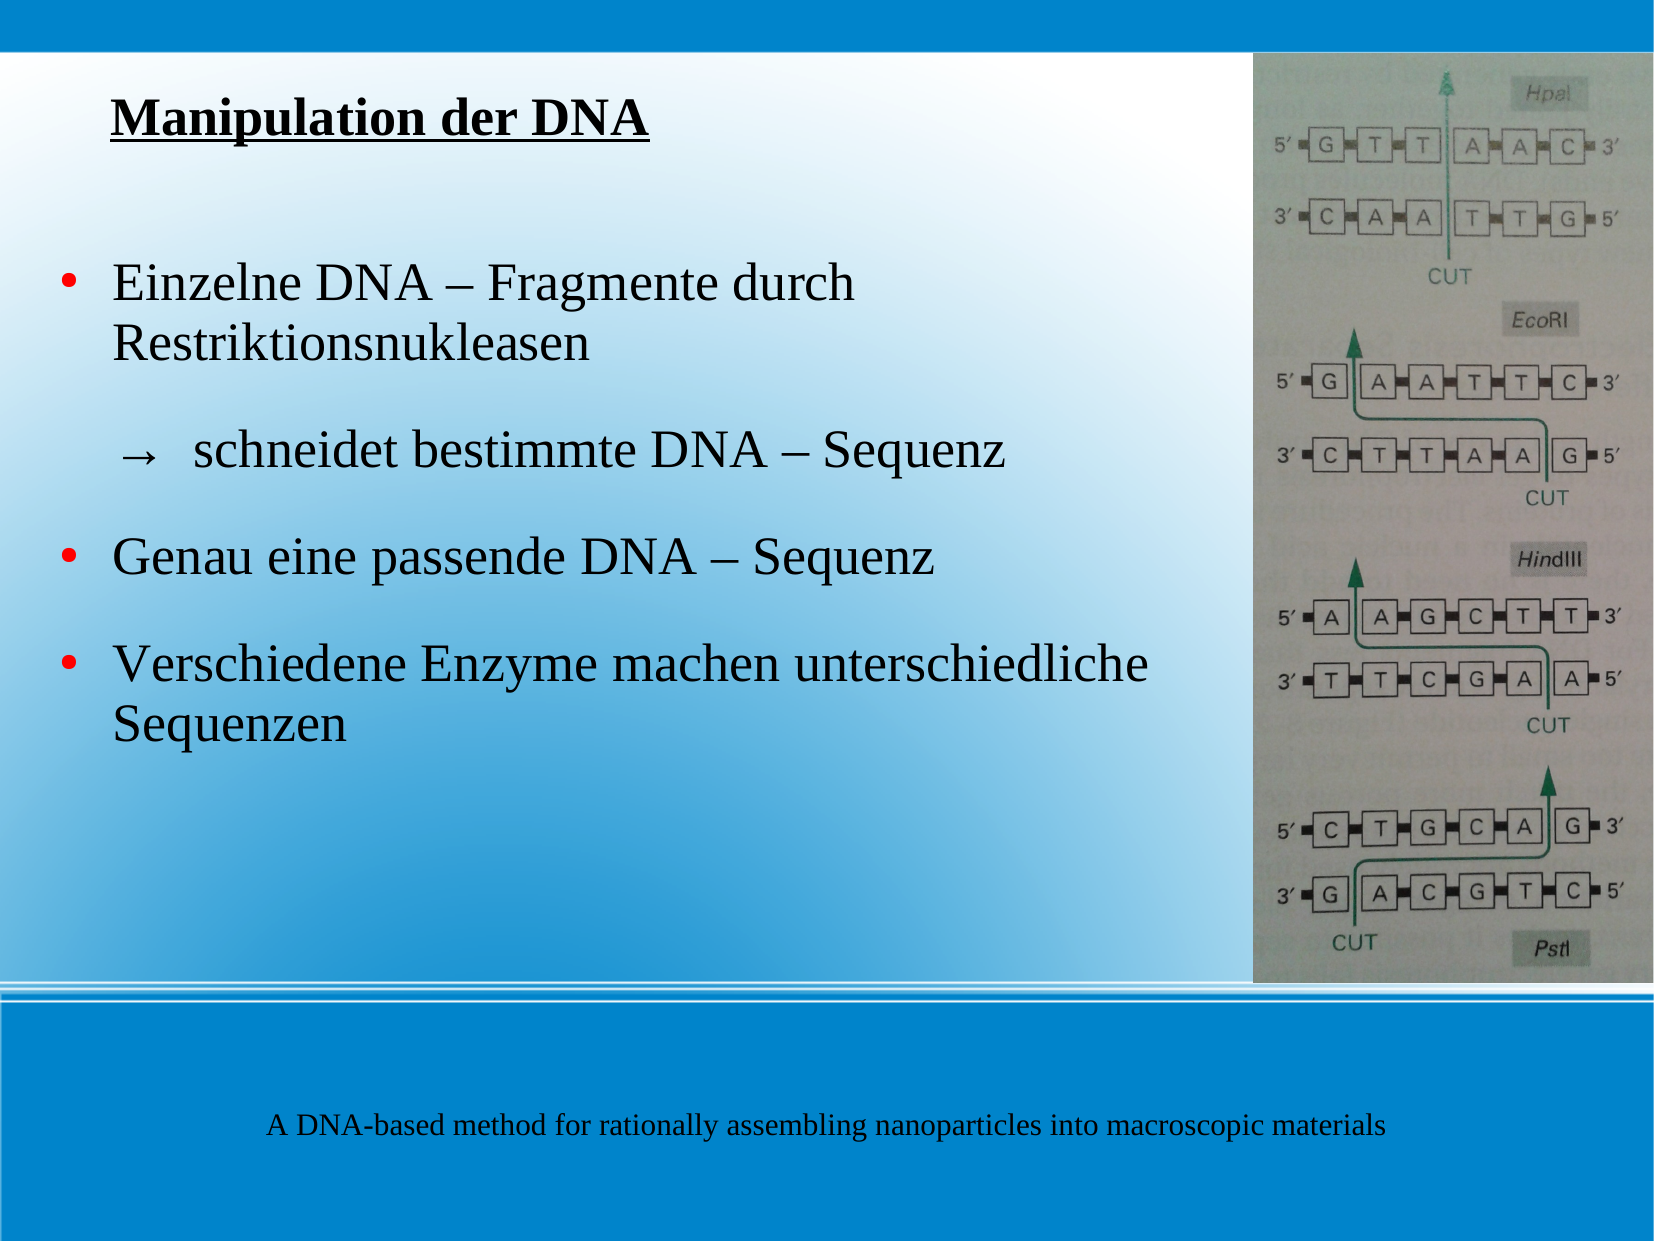

Manipulation der DNA
# Einzelne DNA – Fragmente durch Restriktionsnukleasen
→ schneidet bestimmte DNA – Sequenz
Genau eine passende DNA – Sequenz
Verschiedene Enzyme machen unterschiedliche Sequenzen
A DNA-based method for rationally assembling nanoparticles into macroscopic materials